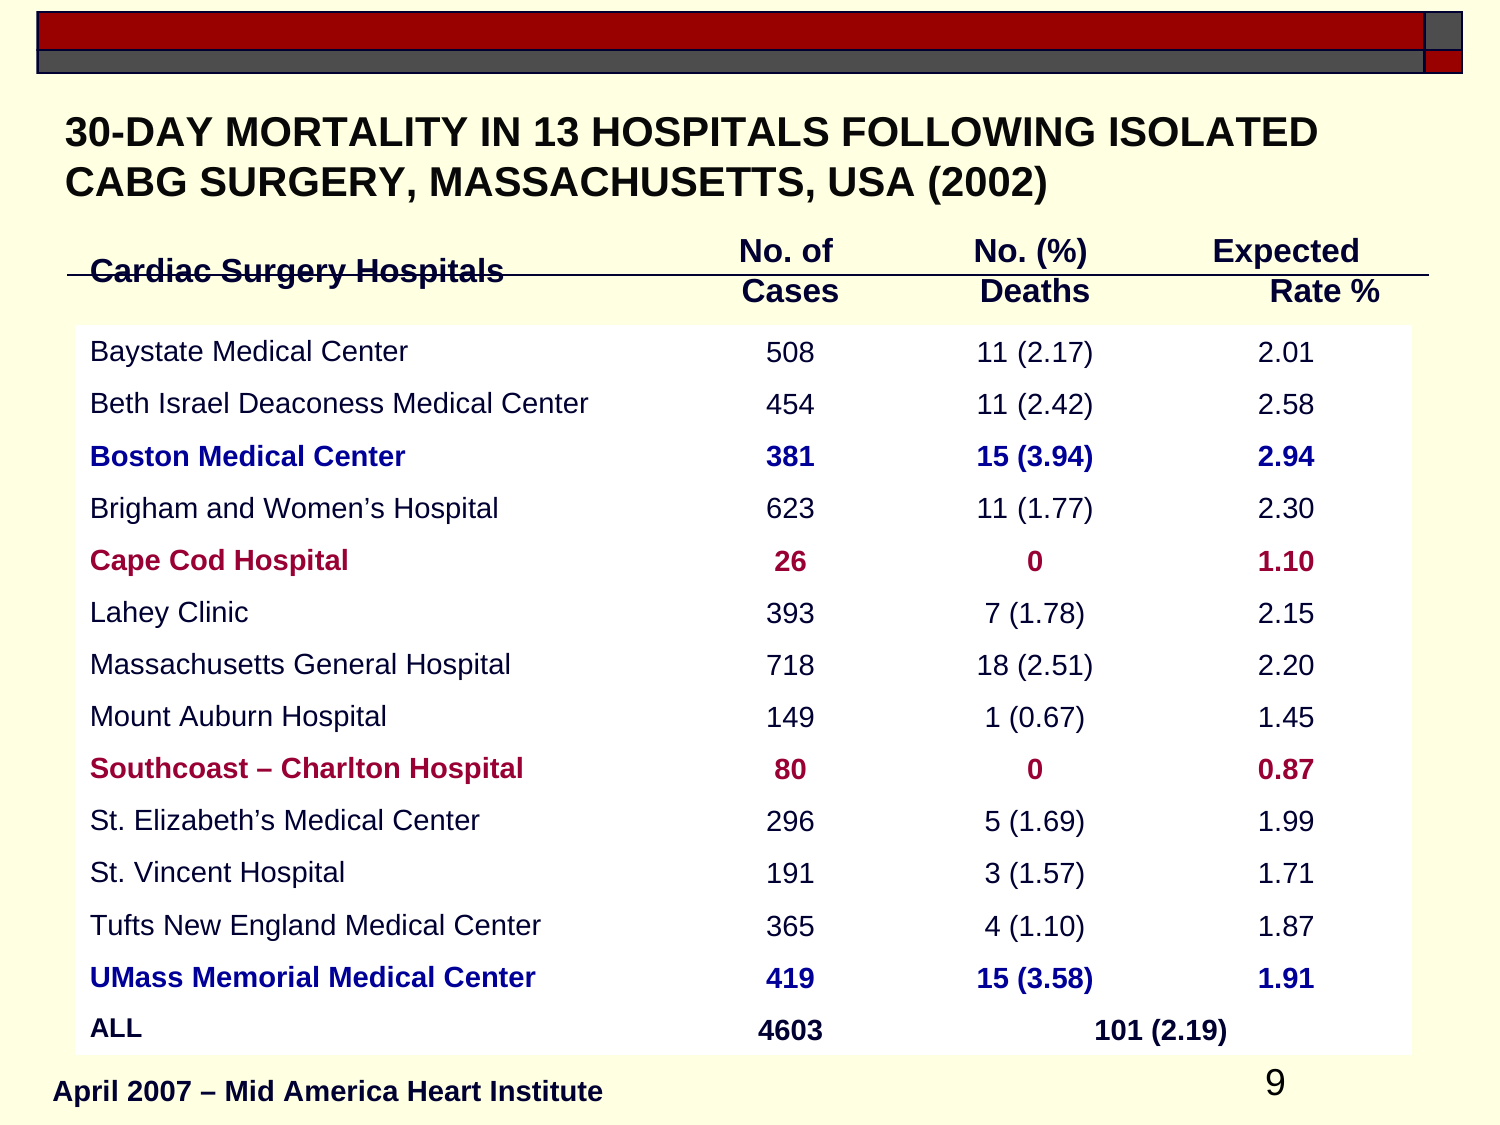

# 30-DAY MORTALITY IN 13 HOSPITALS FOLLOWING ISOLATED CABG SURGERY, MASSACHUSETTS, USA (2002)
| Cardiac Surgery Hospitals | No. of Cases | No. (%) Deaths | Expected Rate % |
| --- | --- | --- | --- |
| Baystate Medical Center | 508 | 11 (2.17) | 2.01 |
| Beth Israel Deaconess Medical Center | 454 | 11 (2.42) | 2.58 |
| Boston Medical Center | 381 | 15 (3.94) | 2.94 |
| Brigham and Women’s Hospital | 623 | 11 (1.77) | 2.30 |
| Cape Cod Hospital | 26 | 0 | 1.10 |
| Lahey Clinic | 393 | 7 (1.78) | 2.15 |
| Massachusetts General Hospital | 718 | 18 (2.51) | 2.20 |
| Mount Auburn Hospital | 149 | 1 (0.67) | 1.45 |
| Southcoast – Charlton Hospital | 80 | 0 | 0.87 |
| St. Elizabeth’s Medical Center | 296 | 5 (1.69) | 1.99 |
| St. Vincent Hospital | 191 | 3 (1.57) | 1.71 |
| Tufts New England Medical Center | 365 | 4 (1.10) | 1.87 |
| UMass Memorial Medical Center | 419 | 15 (3.58) | 1.91 |
| ALL | 4603 | 101 (2.19) | |
9